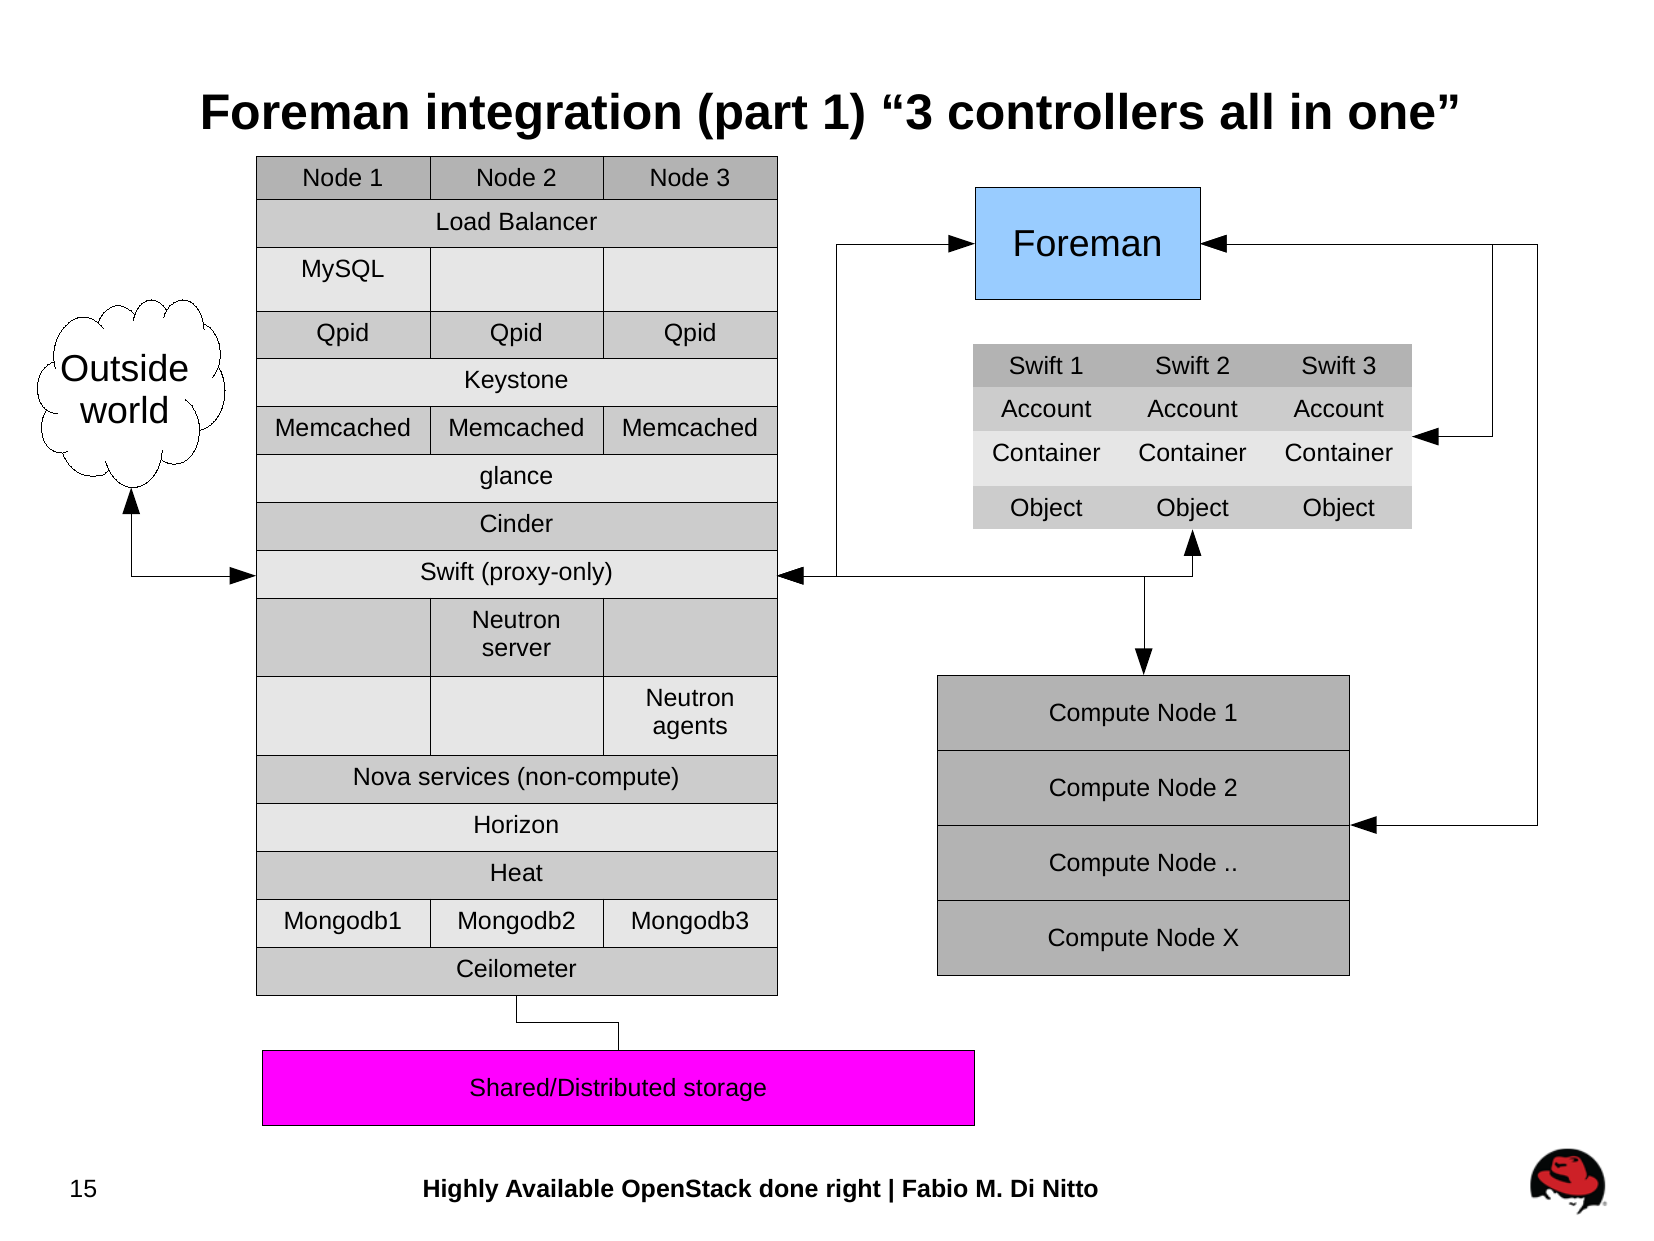

# Foreman integration (part 1) “3 controllers all in one”
| Node 1 | Node 2 | Node 3 |
| --- | --- | --- |
| Load Balancer | | |
| MySQL | | |
| Qpid | Qpid | Qpid |
| Keystone | | |
| Memcached | Memcached | Memcached |
| glance | | |
| Cinder | | |
| Swift (proxy-only) | | |
| | Neutron server | |
| | | Neutron agents |
| Nova services (non-compute) | | |
| Horizon | | |
| Heat | | |
| Mongodb1 | Mongodb2 | Mongodb3 |
| Ceilometer | | |
Foreman
Outside
world
| Swift 1 | Swift 2 | Swift 3 |
| --- | --- | --- |
| Account | Account | Account |
| Container | Container | Container |
| Object | Object | Object |
Compute Node 1
Compute Node 2
Compute Node ..
Compute Node X
Shared/Distributed storage